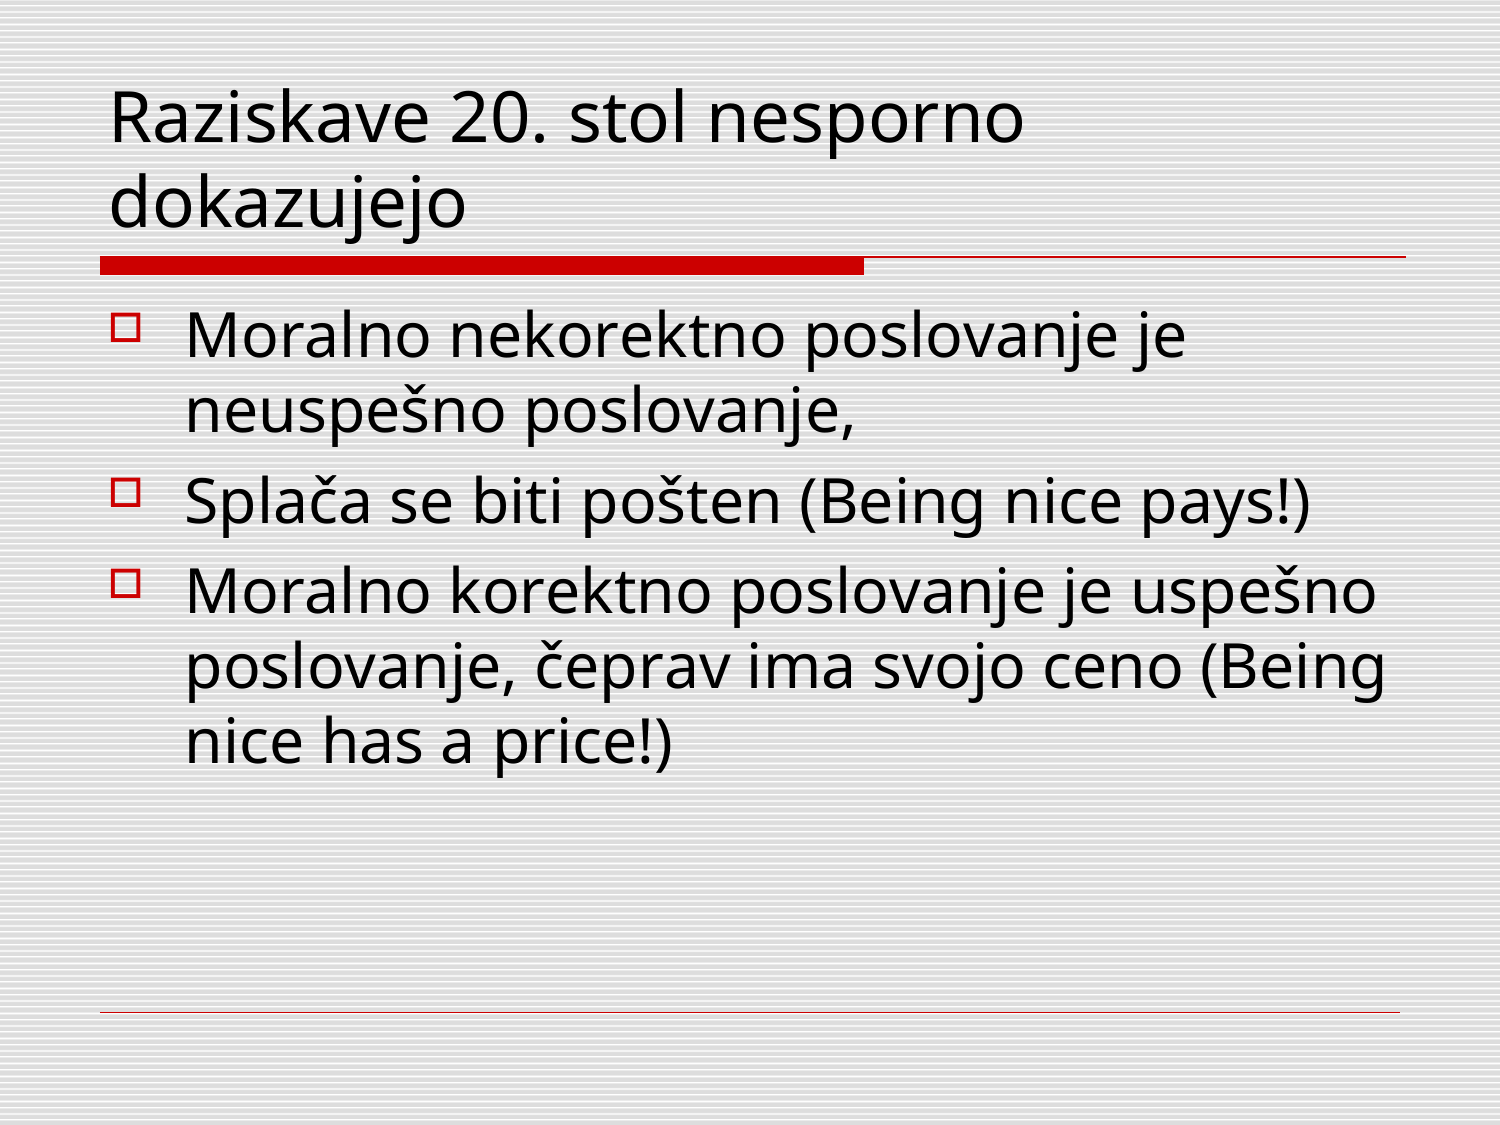

# Raziskave 20. stol nesporno dokazujejo
Moralno nekorektno poslovanje je neuspešno poslovanje,
Splača se biti pošten (Being nice pays!)
Moralno korektno poslovanje je uspešno poslovanje, čeprav ima svojo ceno (Being nice has a price!)